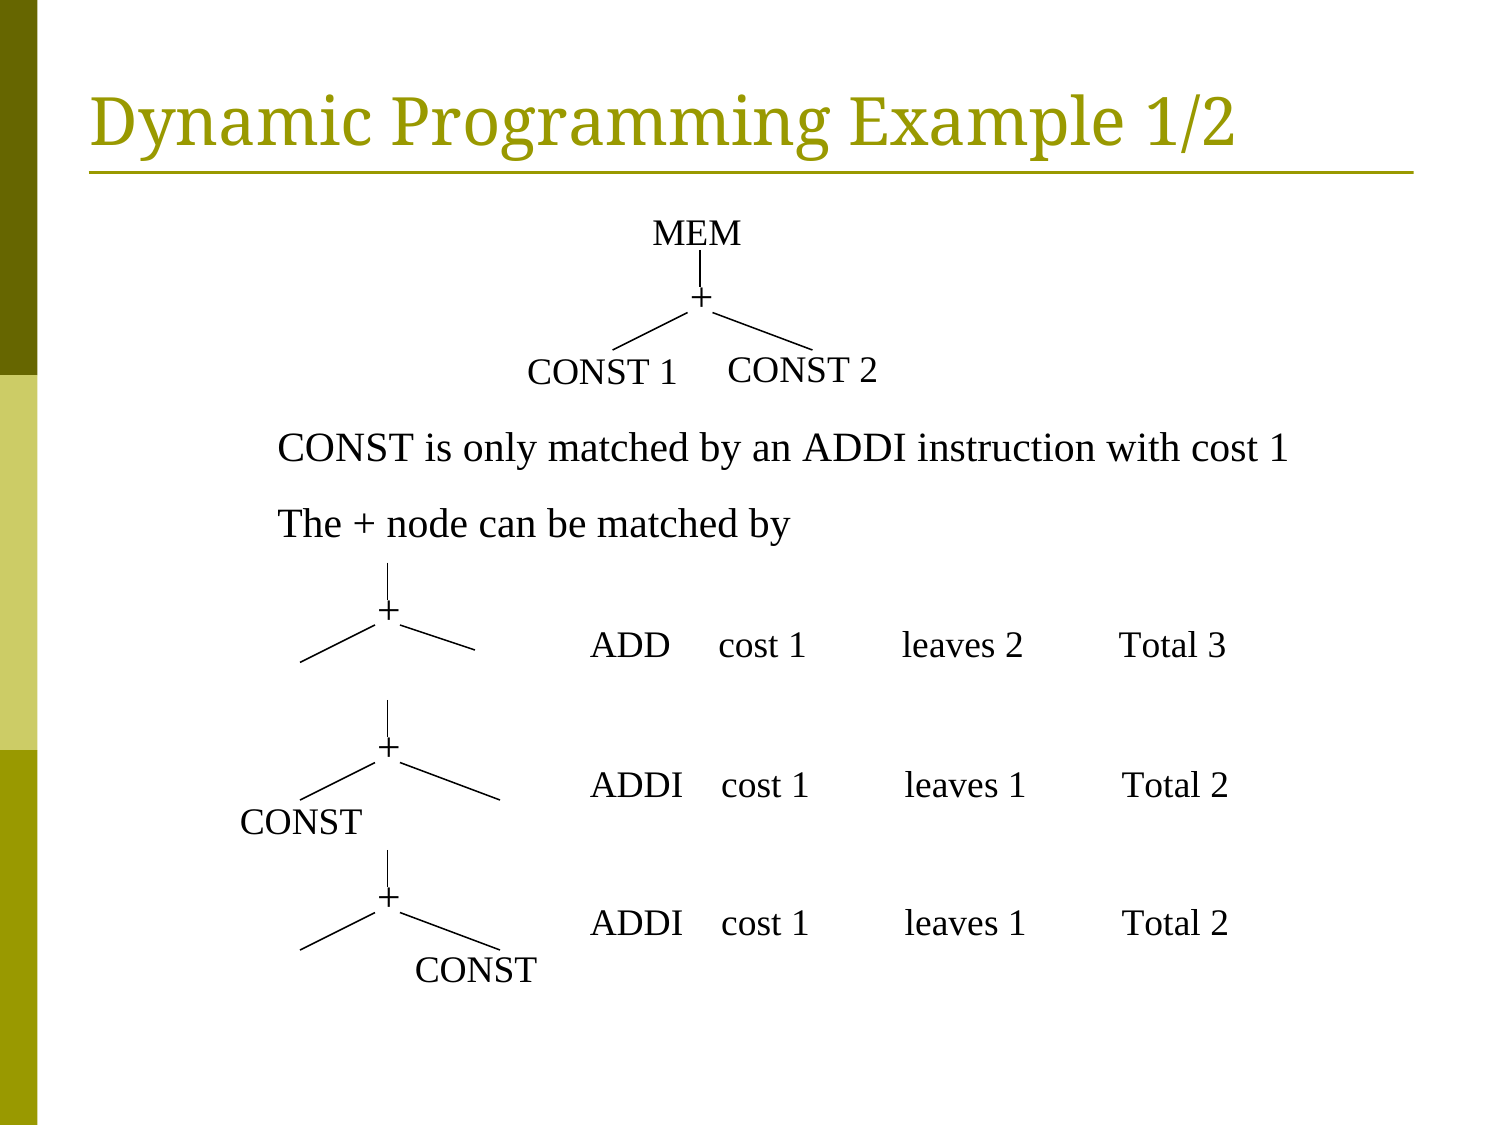

# Dynamic Programming Example 1/2
MEM
+
CONST 2
CONST 1
CONST is only matched by an ADDI instruction with cost 1
The + node can be matched by
+
ADD cost 1 leaves 2 Total 3
+
ADDI cost 1 leaves 1 Total 2
CONST
+
ADDI cost 1 leaves 1 Total 2
CONST